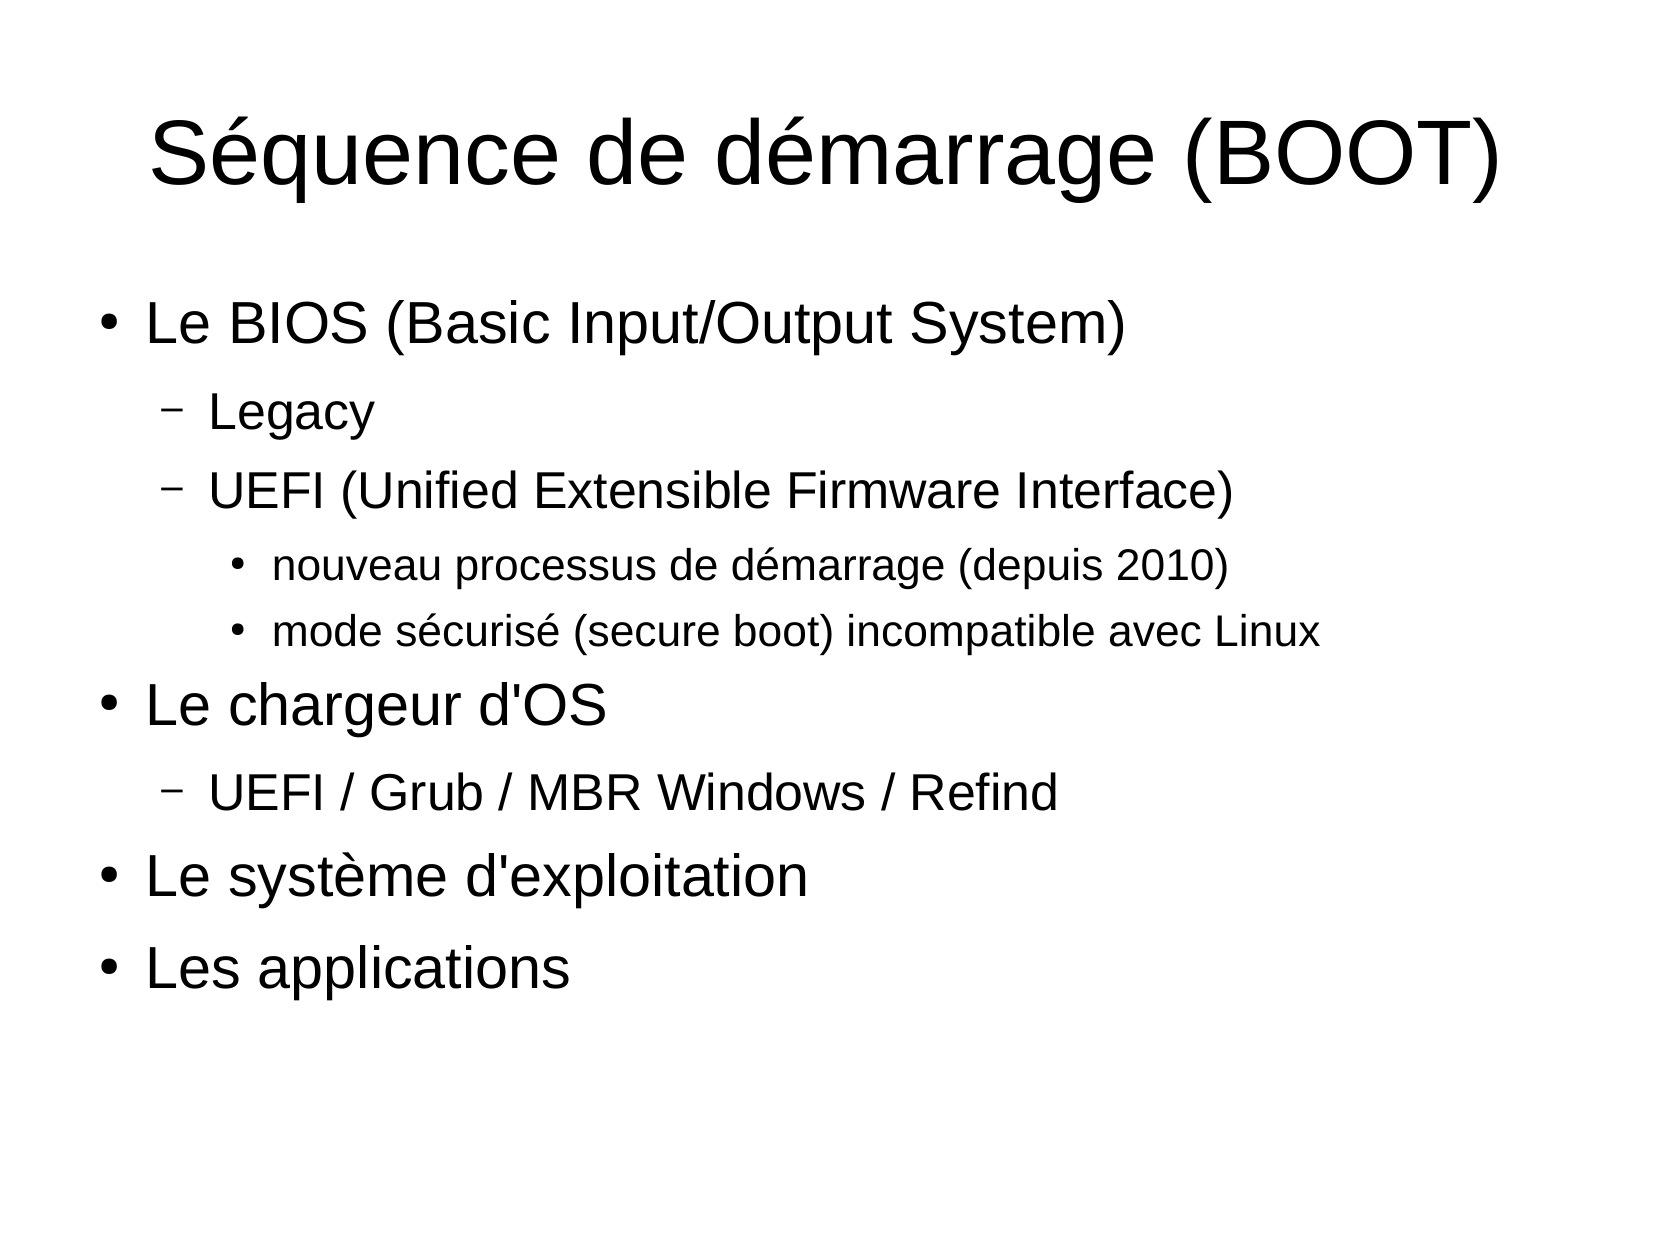

# Séquence de démarrage (BOOT)
Le BIOS (Basic Input/Output System)
Legacy
UEFI (Unified Extensible Firmware Interface)
nouveau processus de démarrage (depuis 2010)
mode sécurisé (secure boot) incompatible avec Linux
Le chargeur d'OS
UEFI / Grub / MBR Windows / Refind
Le système d'exploitation
Les applications